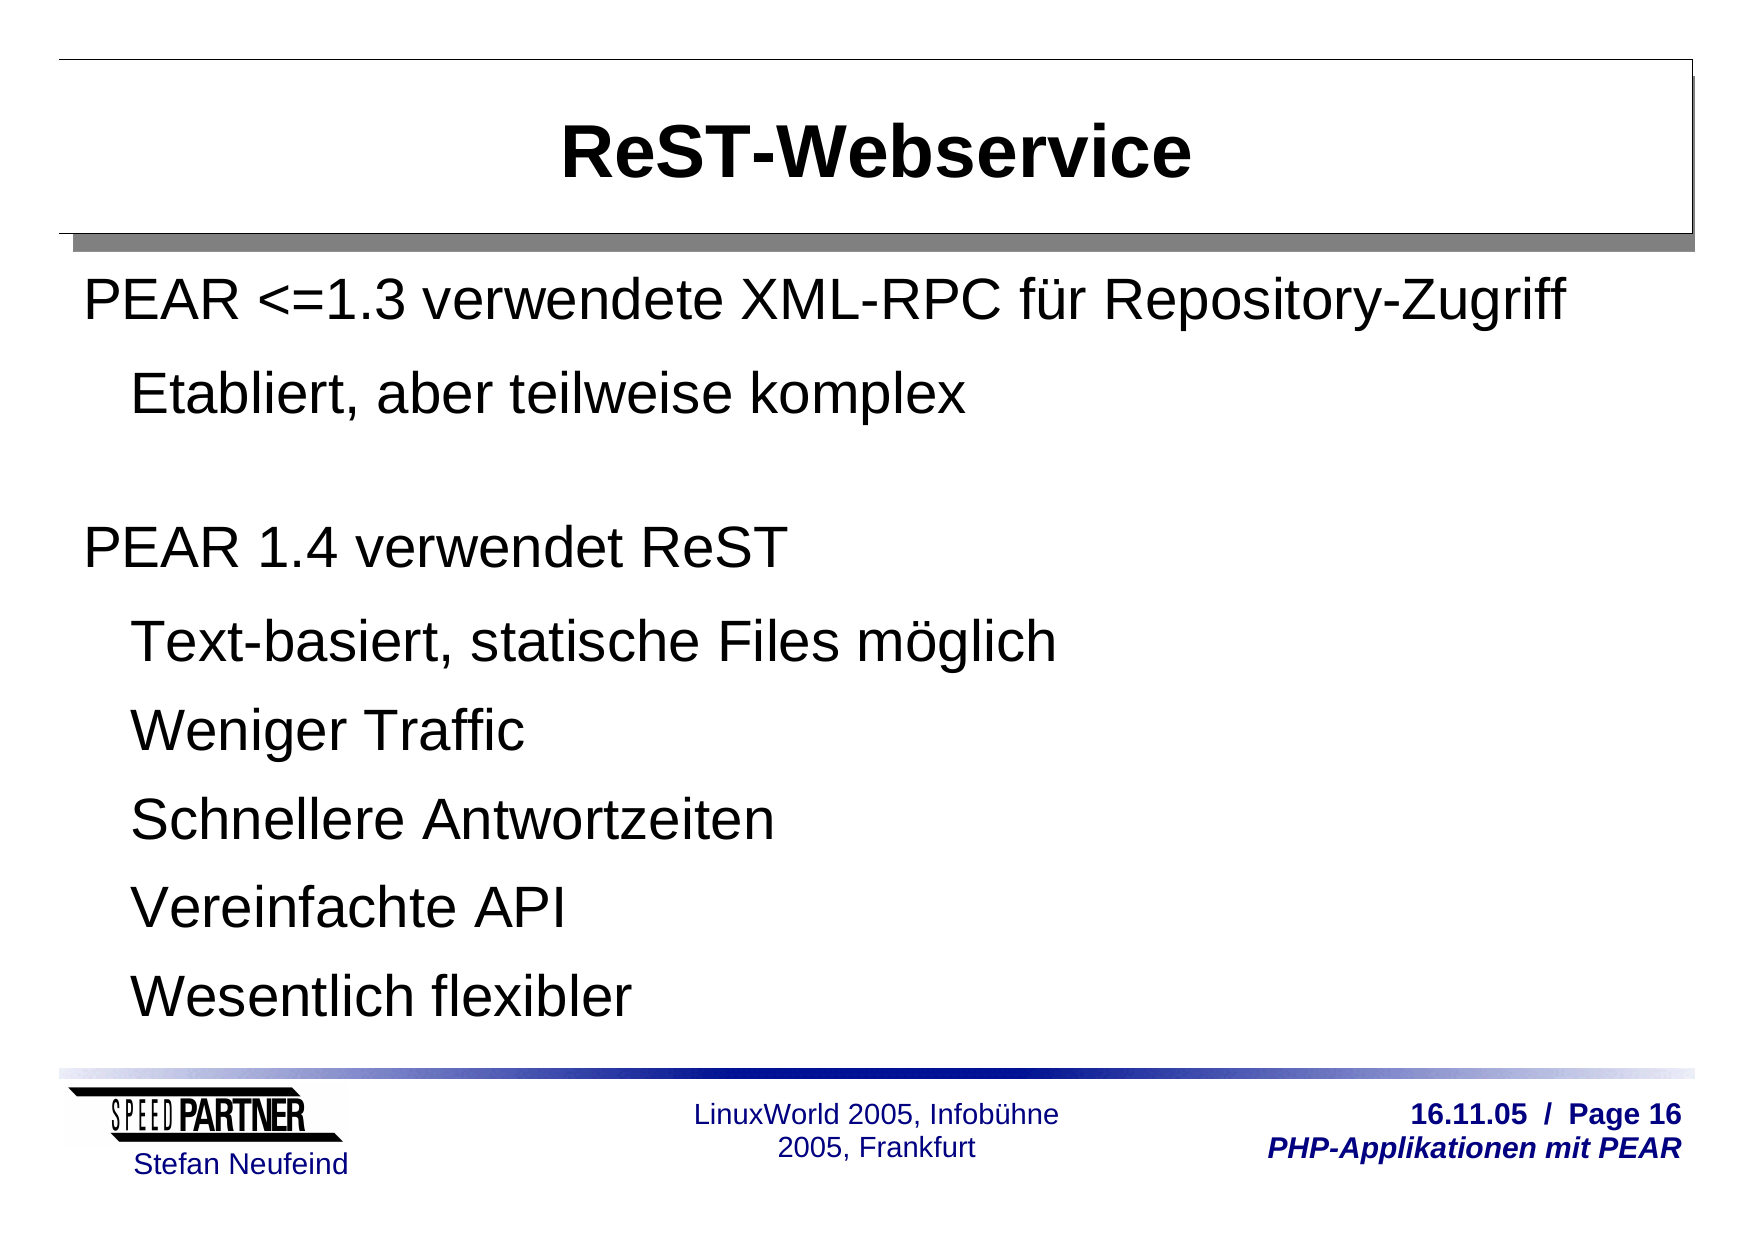

# ReST-Webservice
PEAR <=1.3 verwendete XML-RPC für Repository-Zugriff
Etabliert, aber teilweise komplex
PEAR 1.4 verwendet ReST
Text-basiert, statische Files möglich
Weniger Traffic
Schnellere Antwortzeiten
Vereinfachte API
Wesentlich flexibler